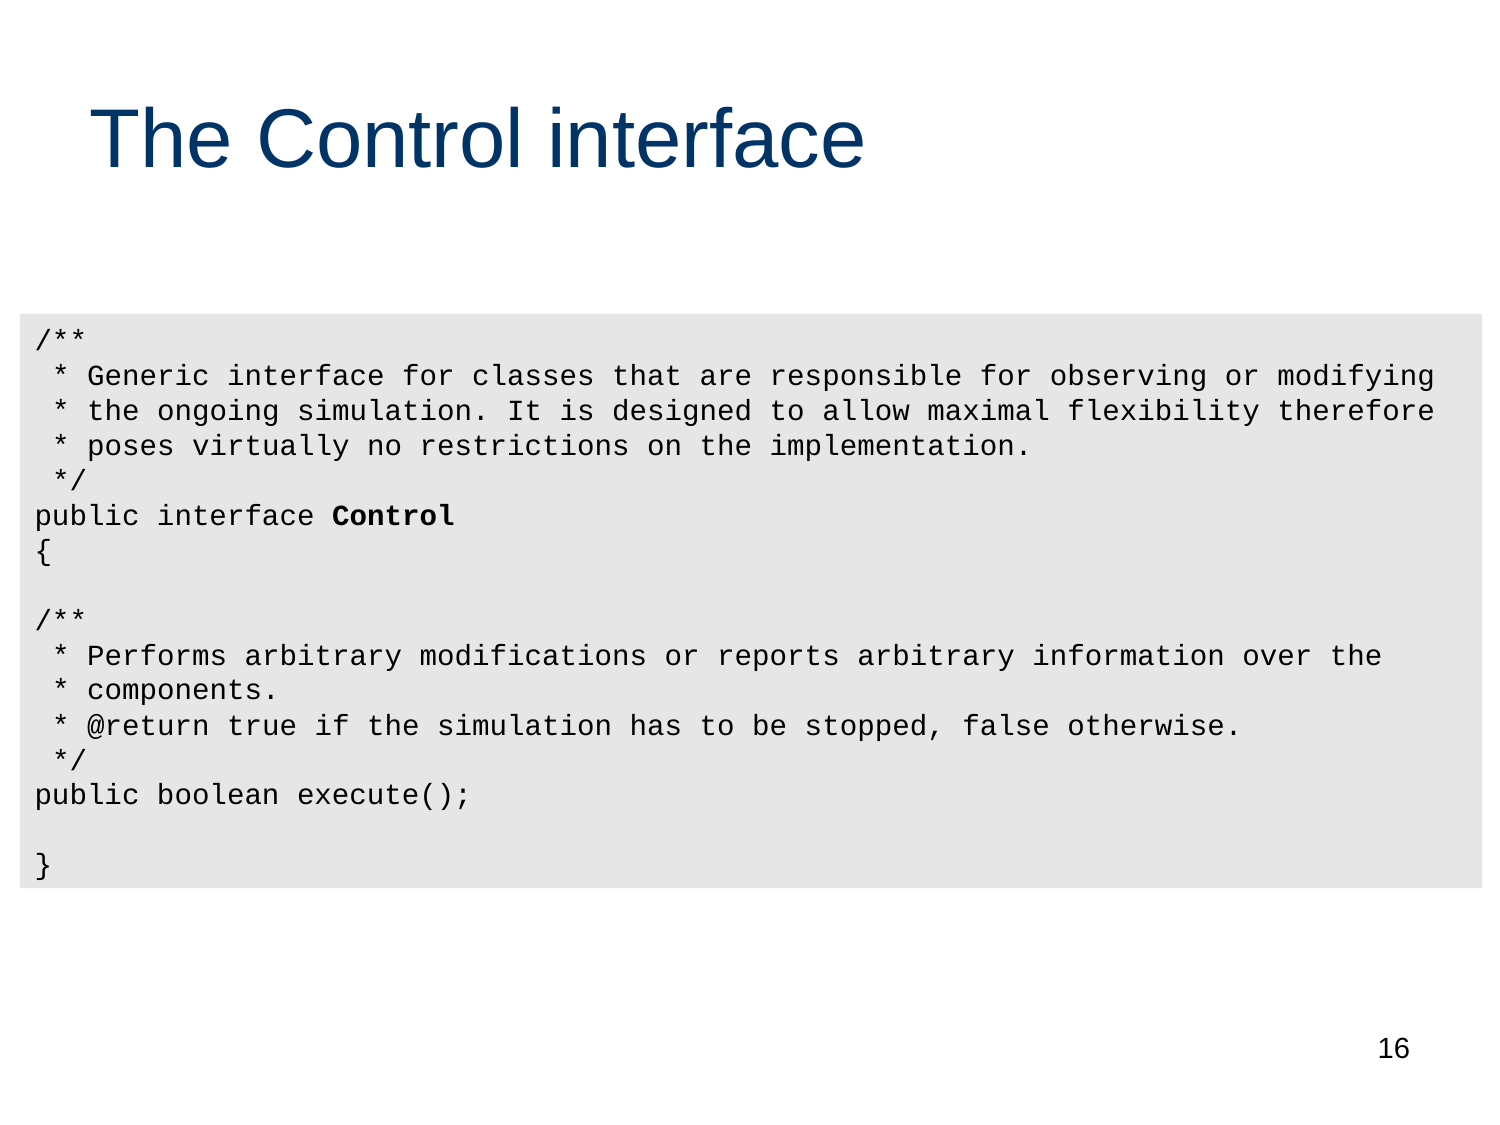

# The Control interface
/**
 * Generic interface for classes that are responsible for observing or modifying
 * the ongoing simulation. It is designed to allow maximal flexibility therefore
 * poses virtually no restrictions on the implementation.
 */
public interface Control
{
/**
 * Performs arbitrary modifications or reports arbitrary information over the
 * components.
 * @return true if the simulation has to be stopped, false otherwise.
 */
public boolean execute();
}
16